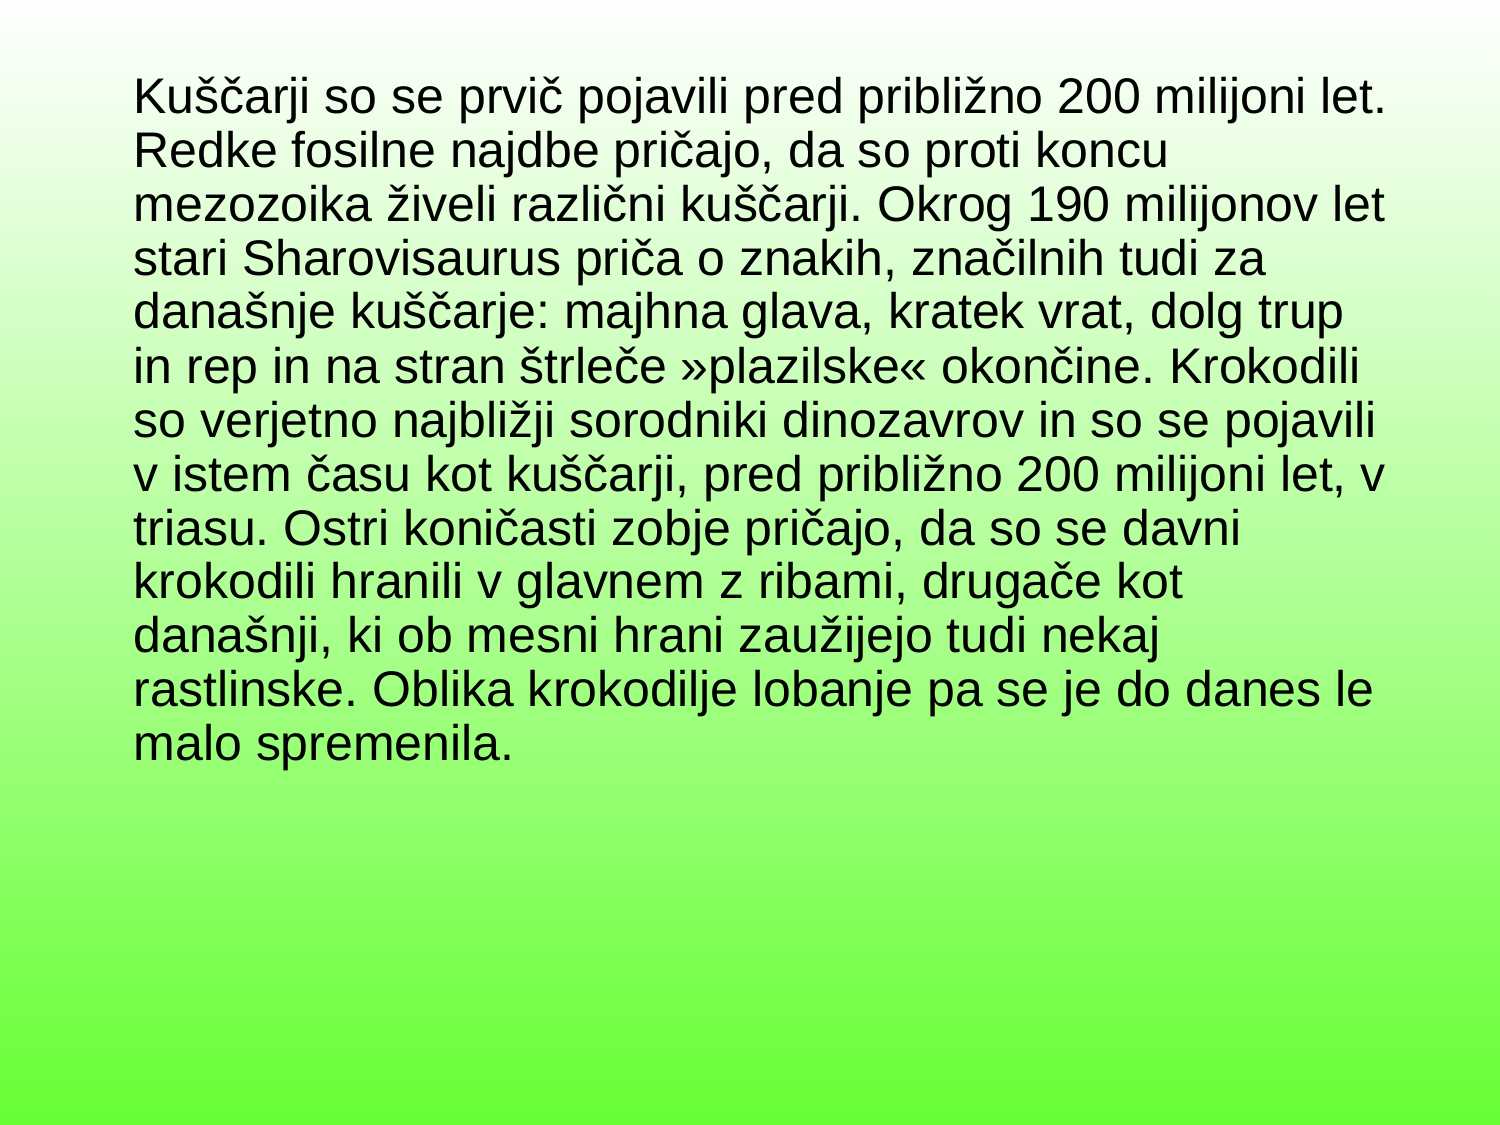

# Kuščarji so se prvič pojavili pred približno 200 milijoni let. Redke fosilne najdbe pričajo, da so proti koncu mezozoika živeli različni kuščarji. Okrog 190 milijonov let stari Sharovisaurus priča o znakih, značilnih tudi za današnje kuščarje: majhna glava, kratek vrat, dolg trup in rep in na stran štrleče »plazilske« okončine. Krokodili so verjetno najbližji sorodniki dinozavrov in so se pojavili v istem času kot kuščarji, pred približno 200 milijoni let, v triasu. Ostri koničasti zobje pričajo, da so se davni krokodili hranili v glavnem z ribami, drugače kot današnji, ki ob mesni hrani zaužijejo tudi nekaj rastlinske. Oblika krokodilje lobanje pa se je do danes le malo spremenila.